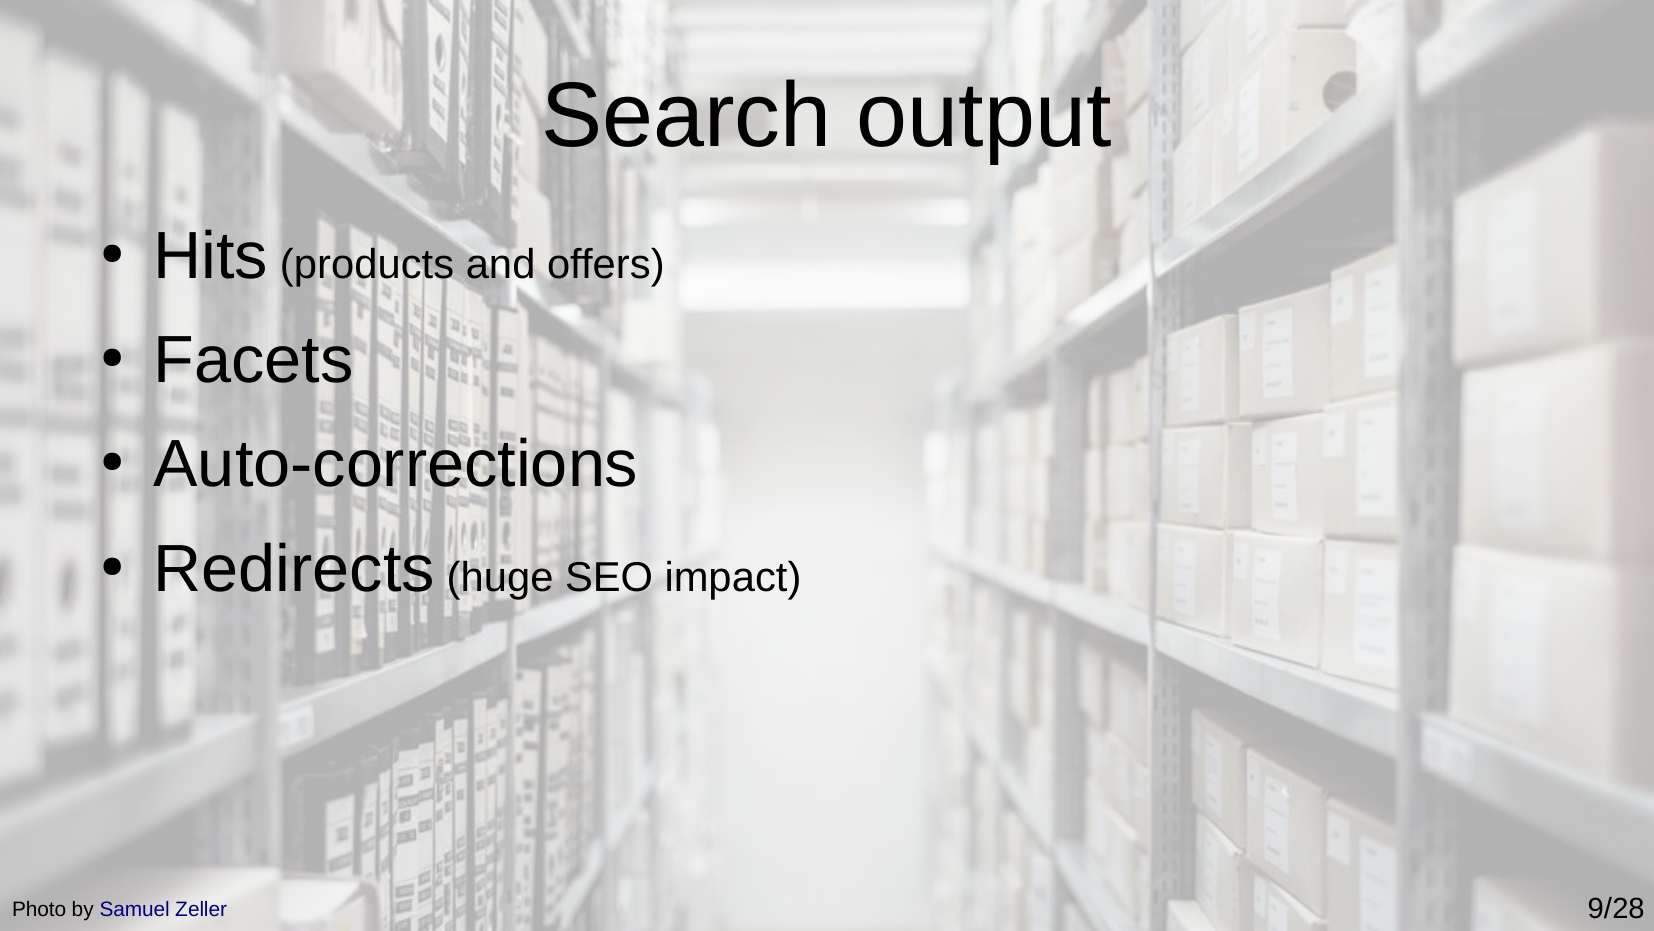

# Search output
Hits (products and offers)
Facets
Auto-corrections
Redirects (huge SEO impact)
Photo by Samuel Zeller